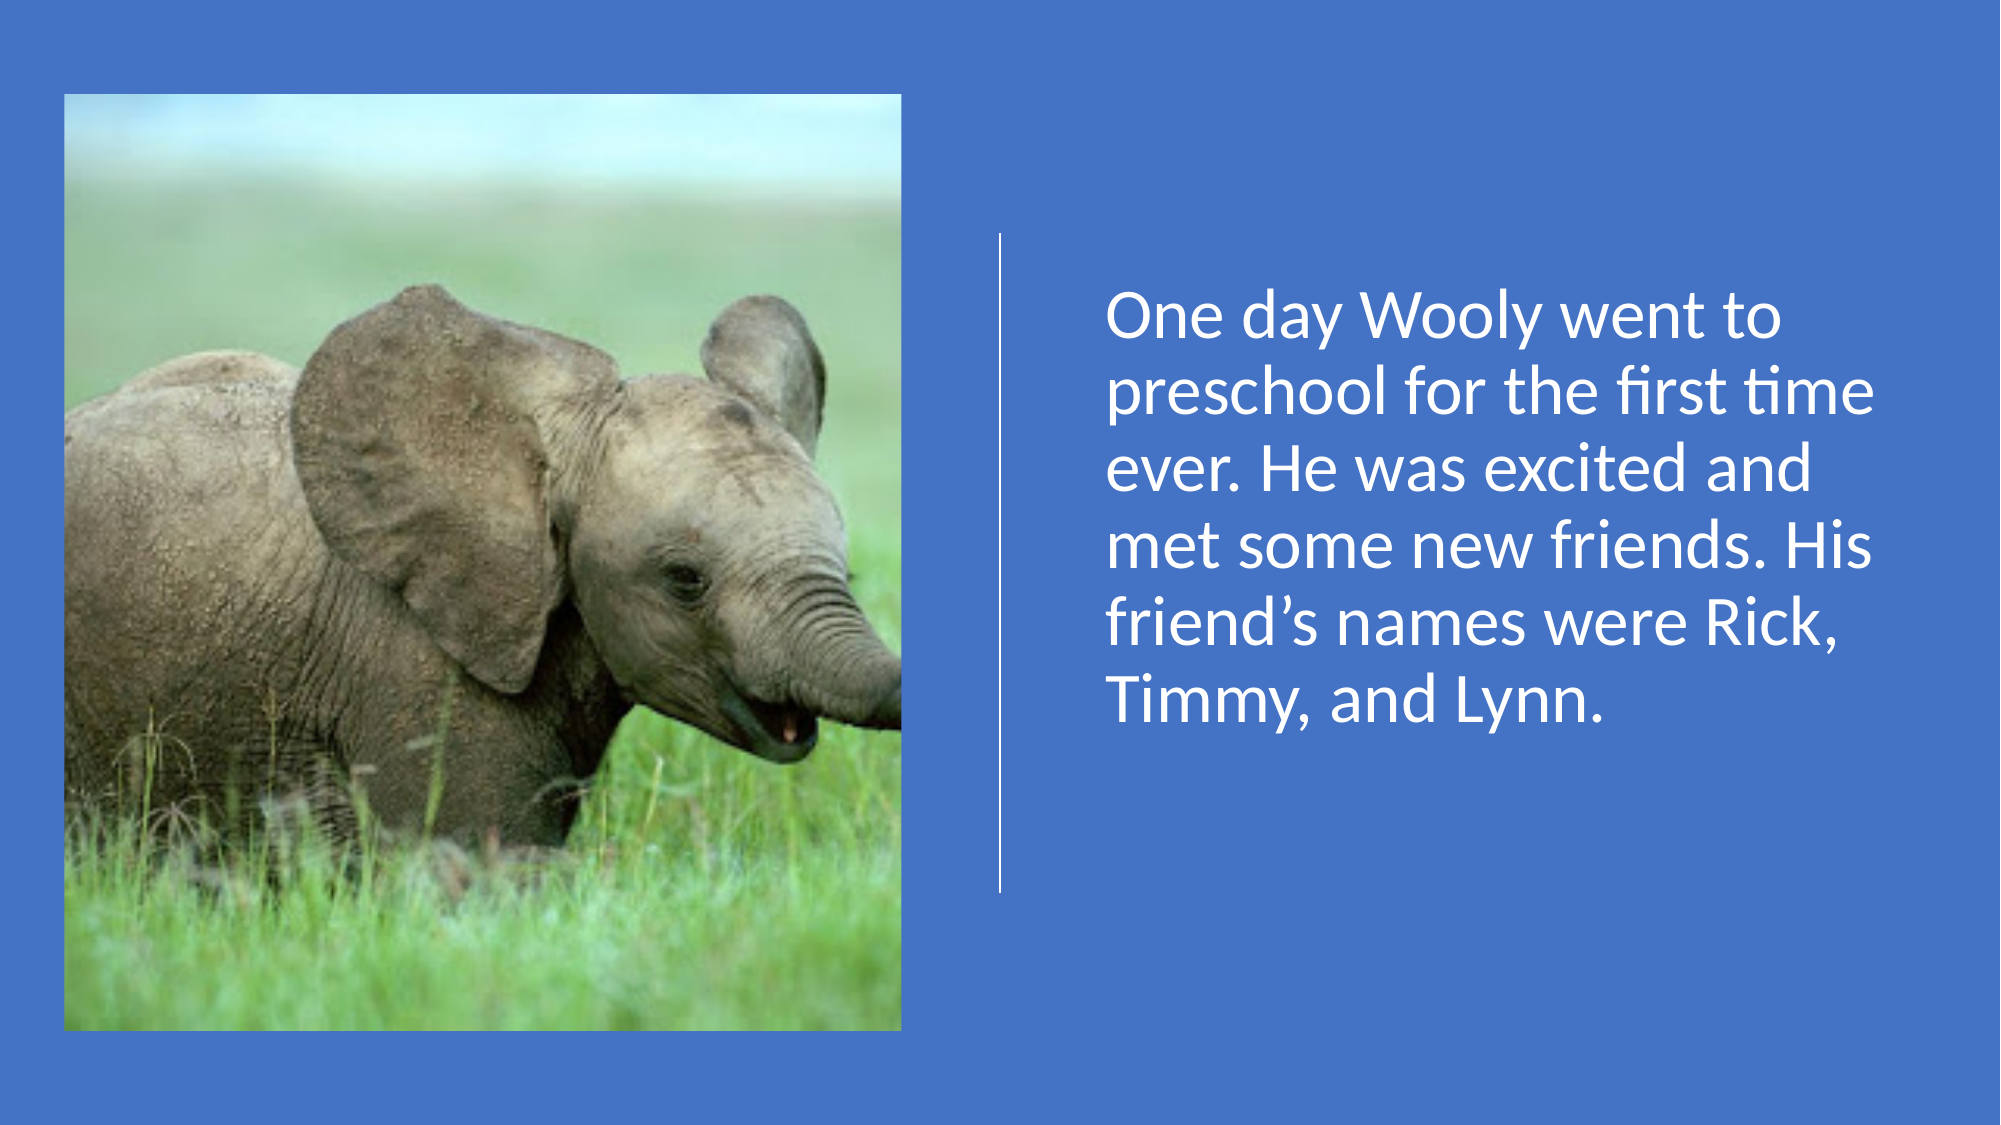

# One day Wooly went to preschool for the first time ever. He was excited and met some new friends. His friend’s names were Rick, Timmy, and Lynn.